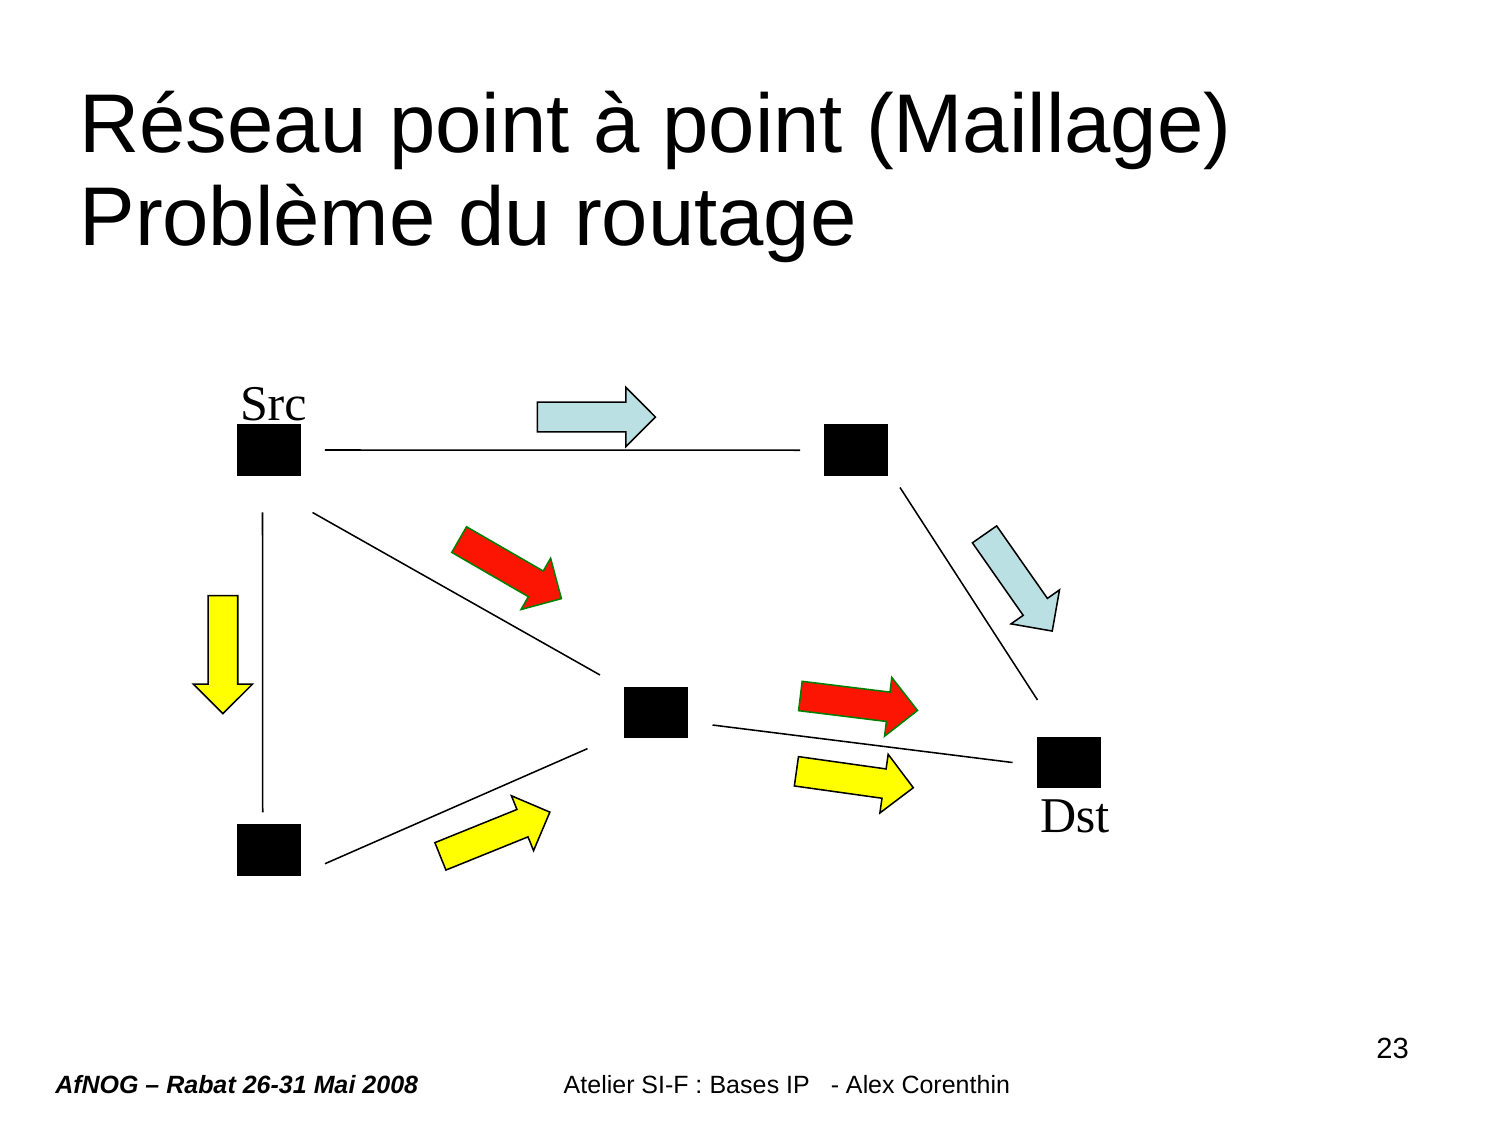

# Réseau point à point (Maillage) Problème du routage
Src
Dst
23